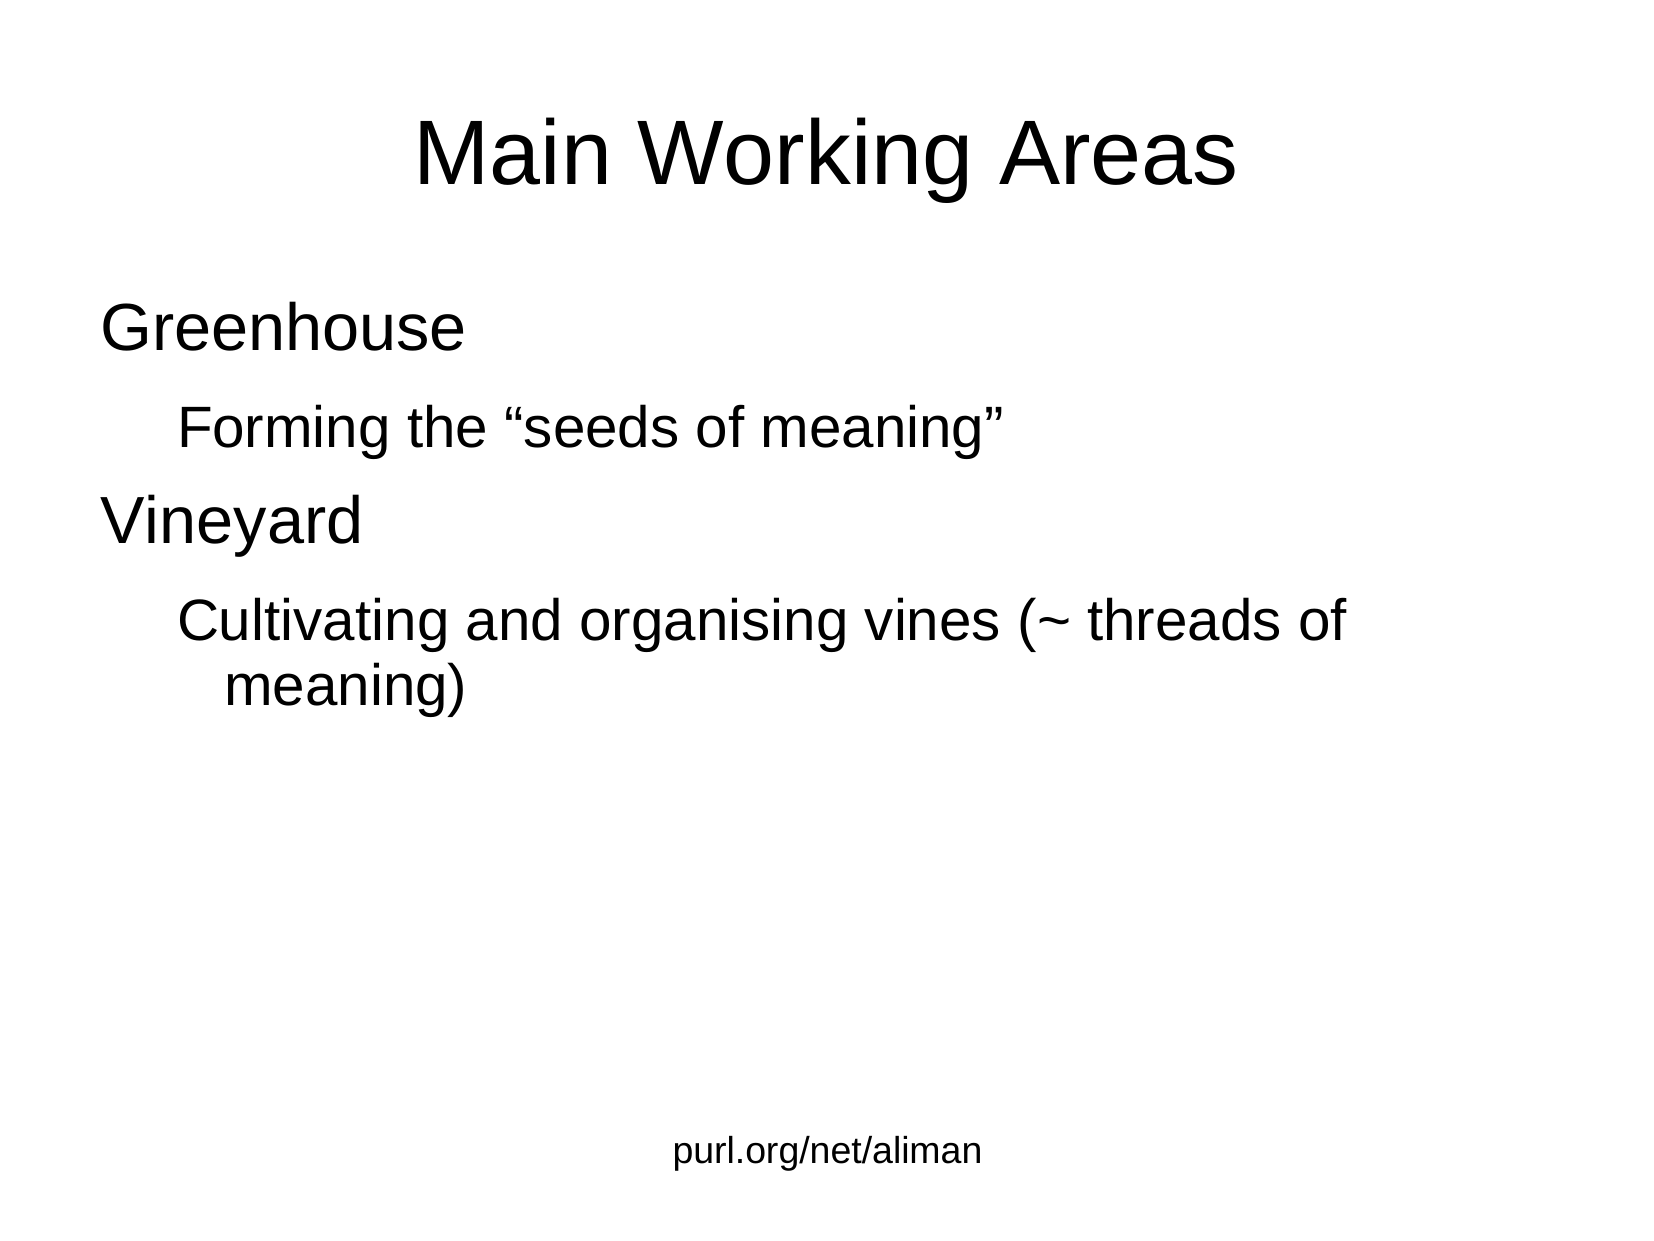

# Main Working Areas
Greenhouse
Forming the “seeds of meaning”
Vineyard
Cultivating and organising vines (~ threads of meaning)